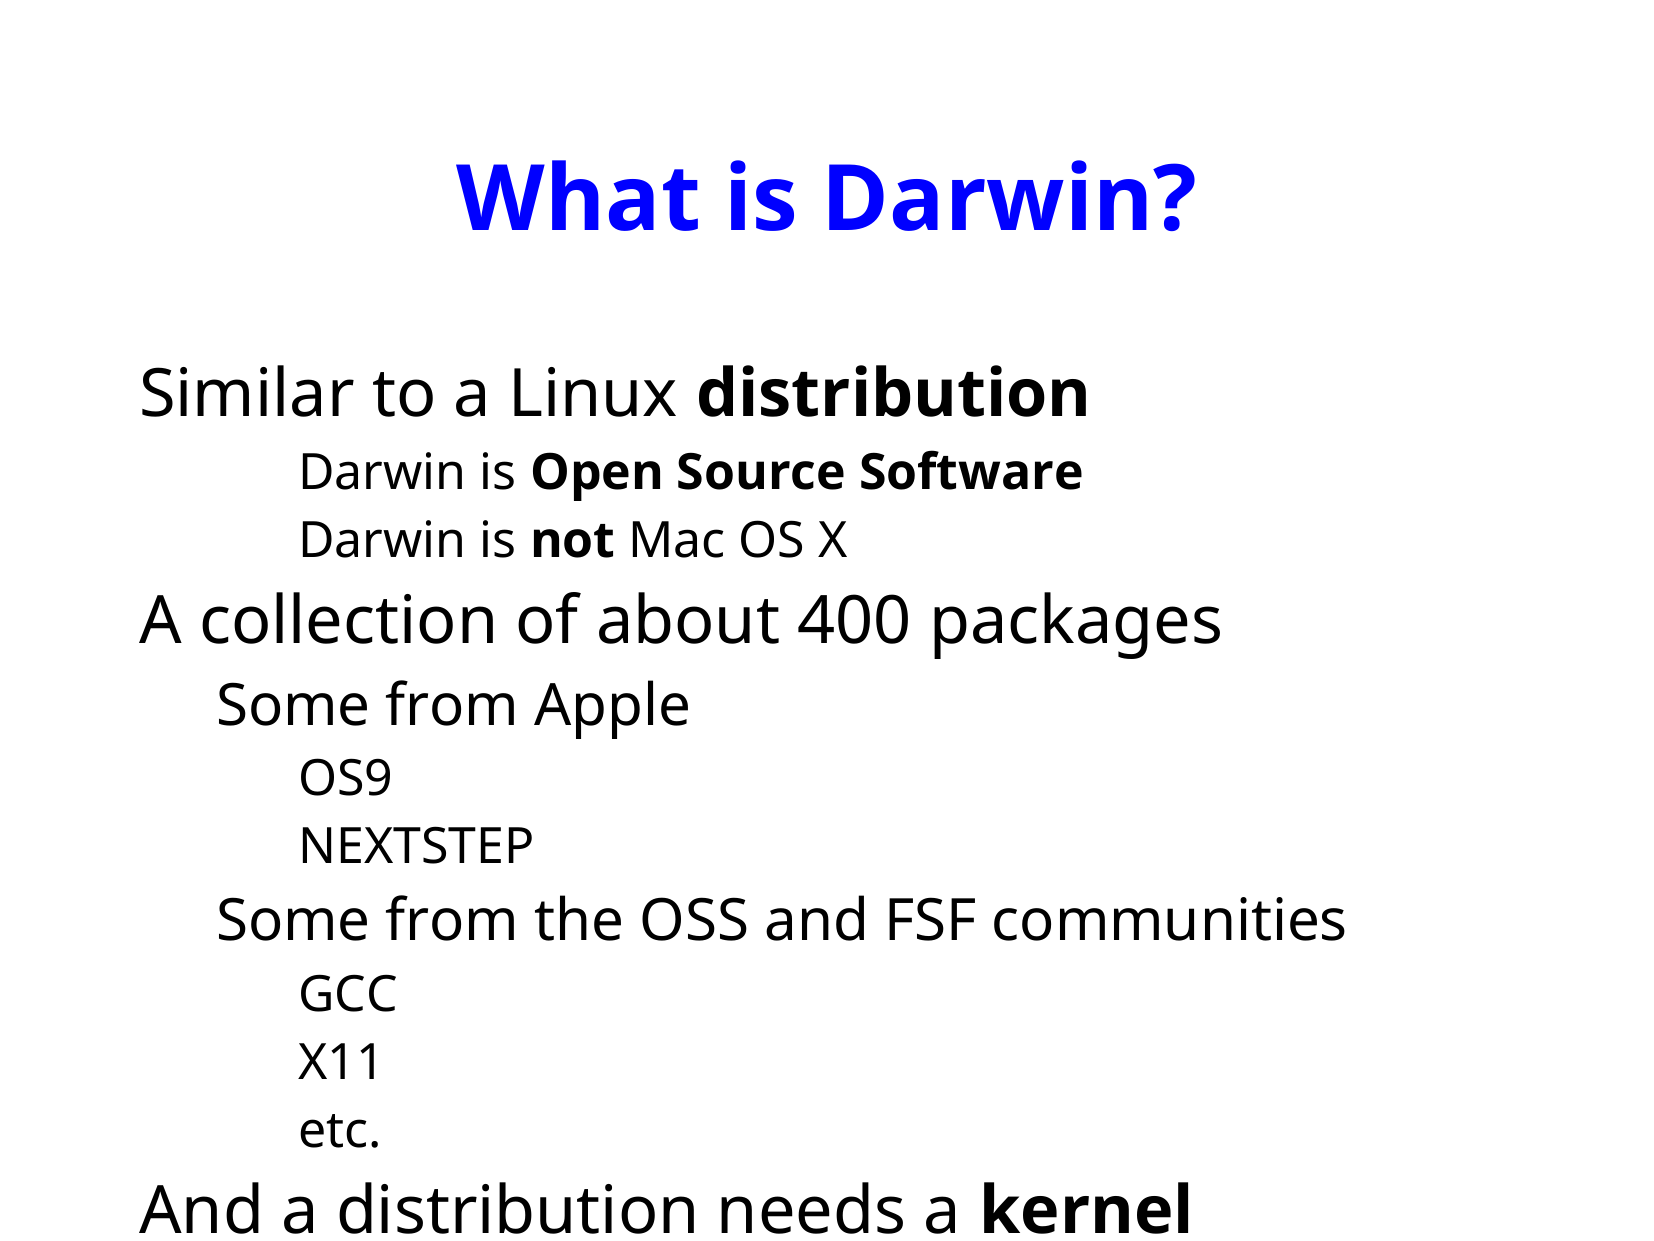

# What is Darwin?
Similar to a Linux distribution
Darwin is Open Source Software
Darwin is not Mac OS X
A collection of about 400 packages
Some from Apple
OS9
NEXTSTEP
Some from the OSS and FSF communities
GCC
X11
etc.
And a distribution needs a kernel